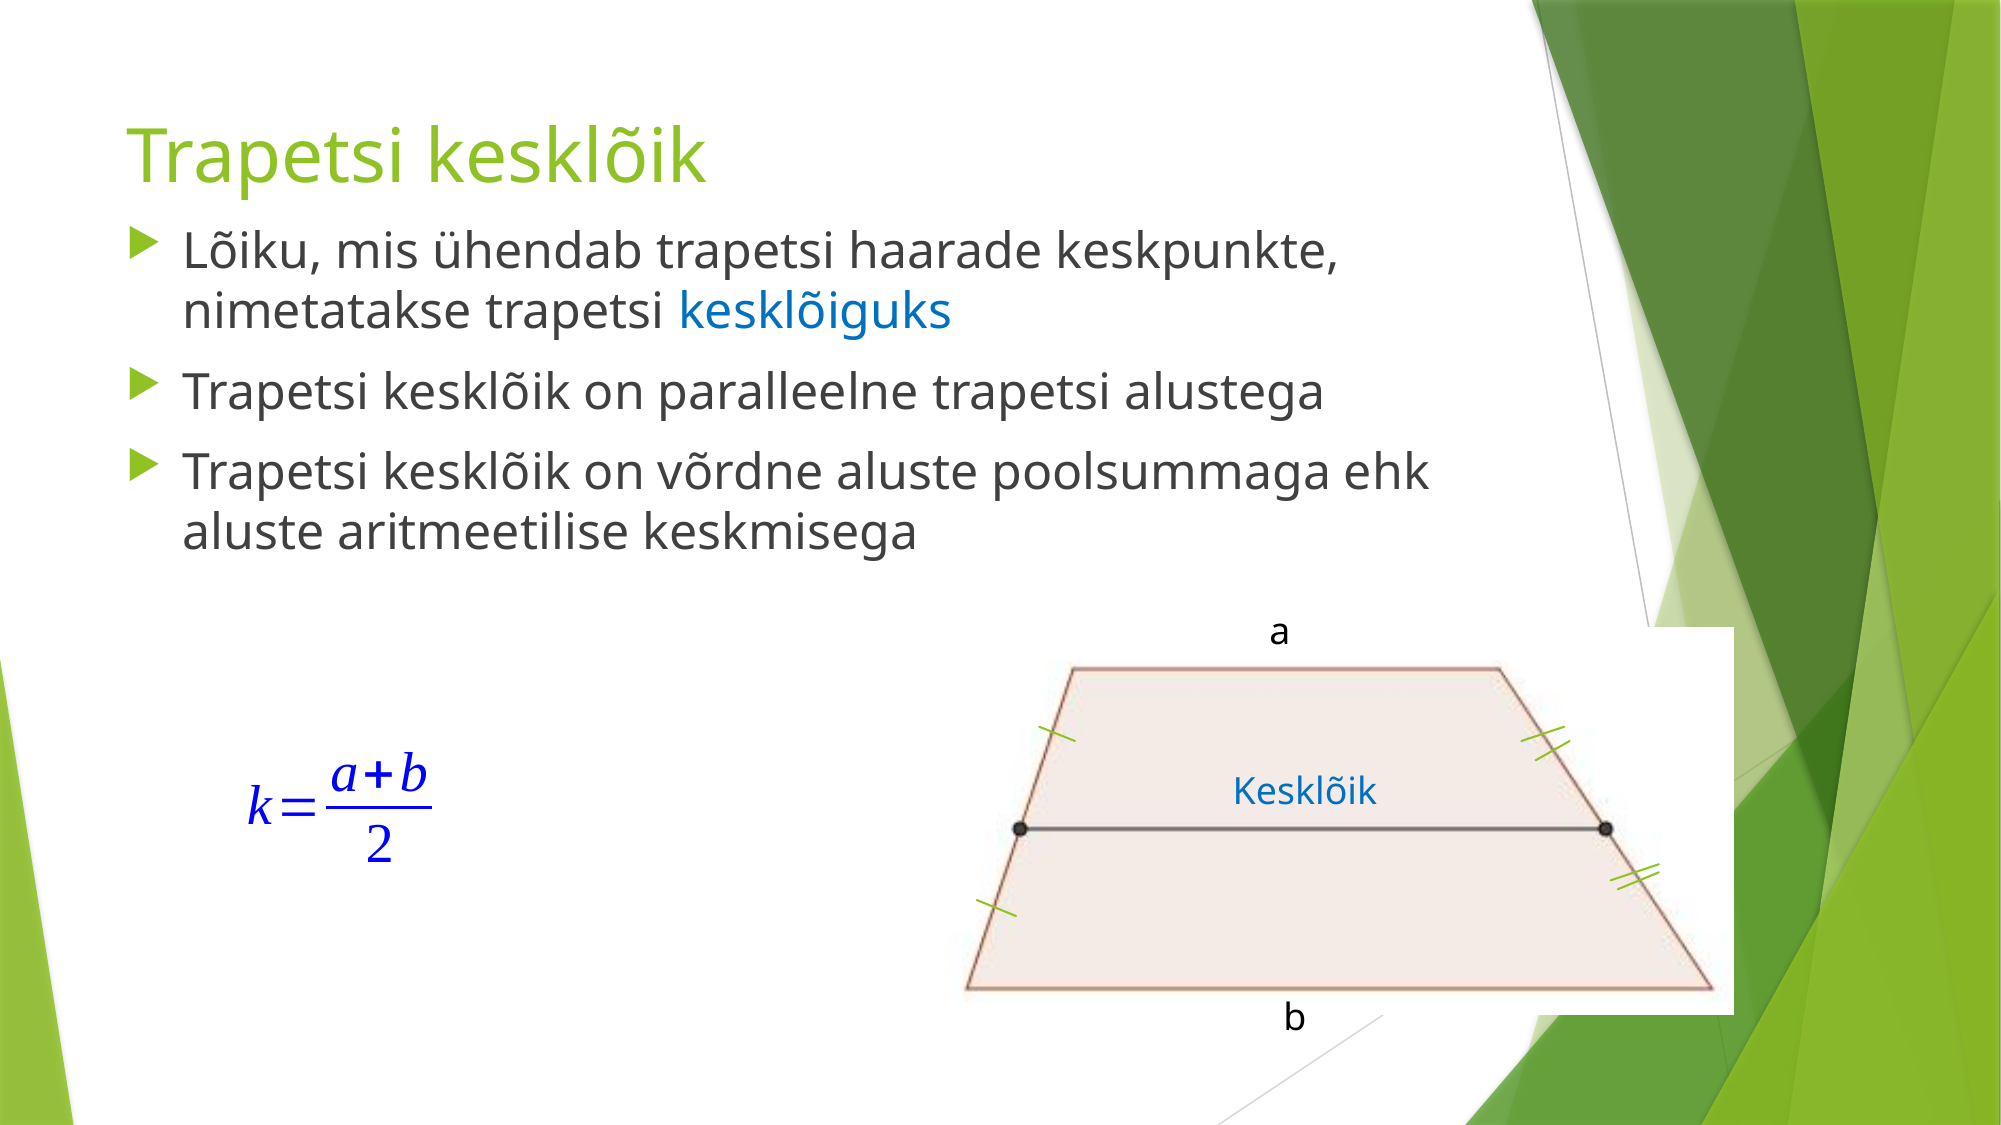

# Trapetsi kesklõik
Lõiku, mis ühendab trapetsi haarade keskpunkte, nimetatakse trapetsi kesklõiguks
Trapetsi kesklõik on paralleelne trapetsi alustega
Trapetsi kesklõik on võrdne aluste poolsummaga ehk aluste aritmeetilise keskmisega
a
Kesklõik
b